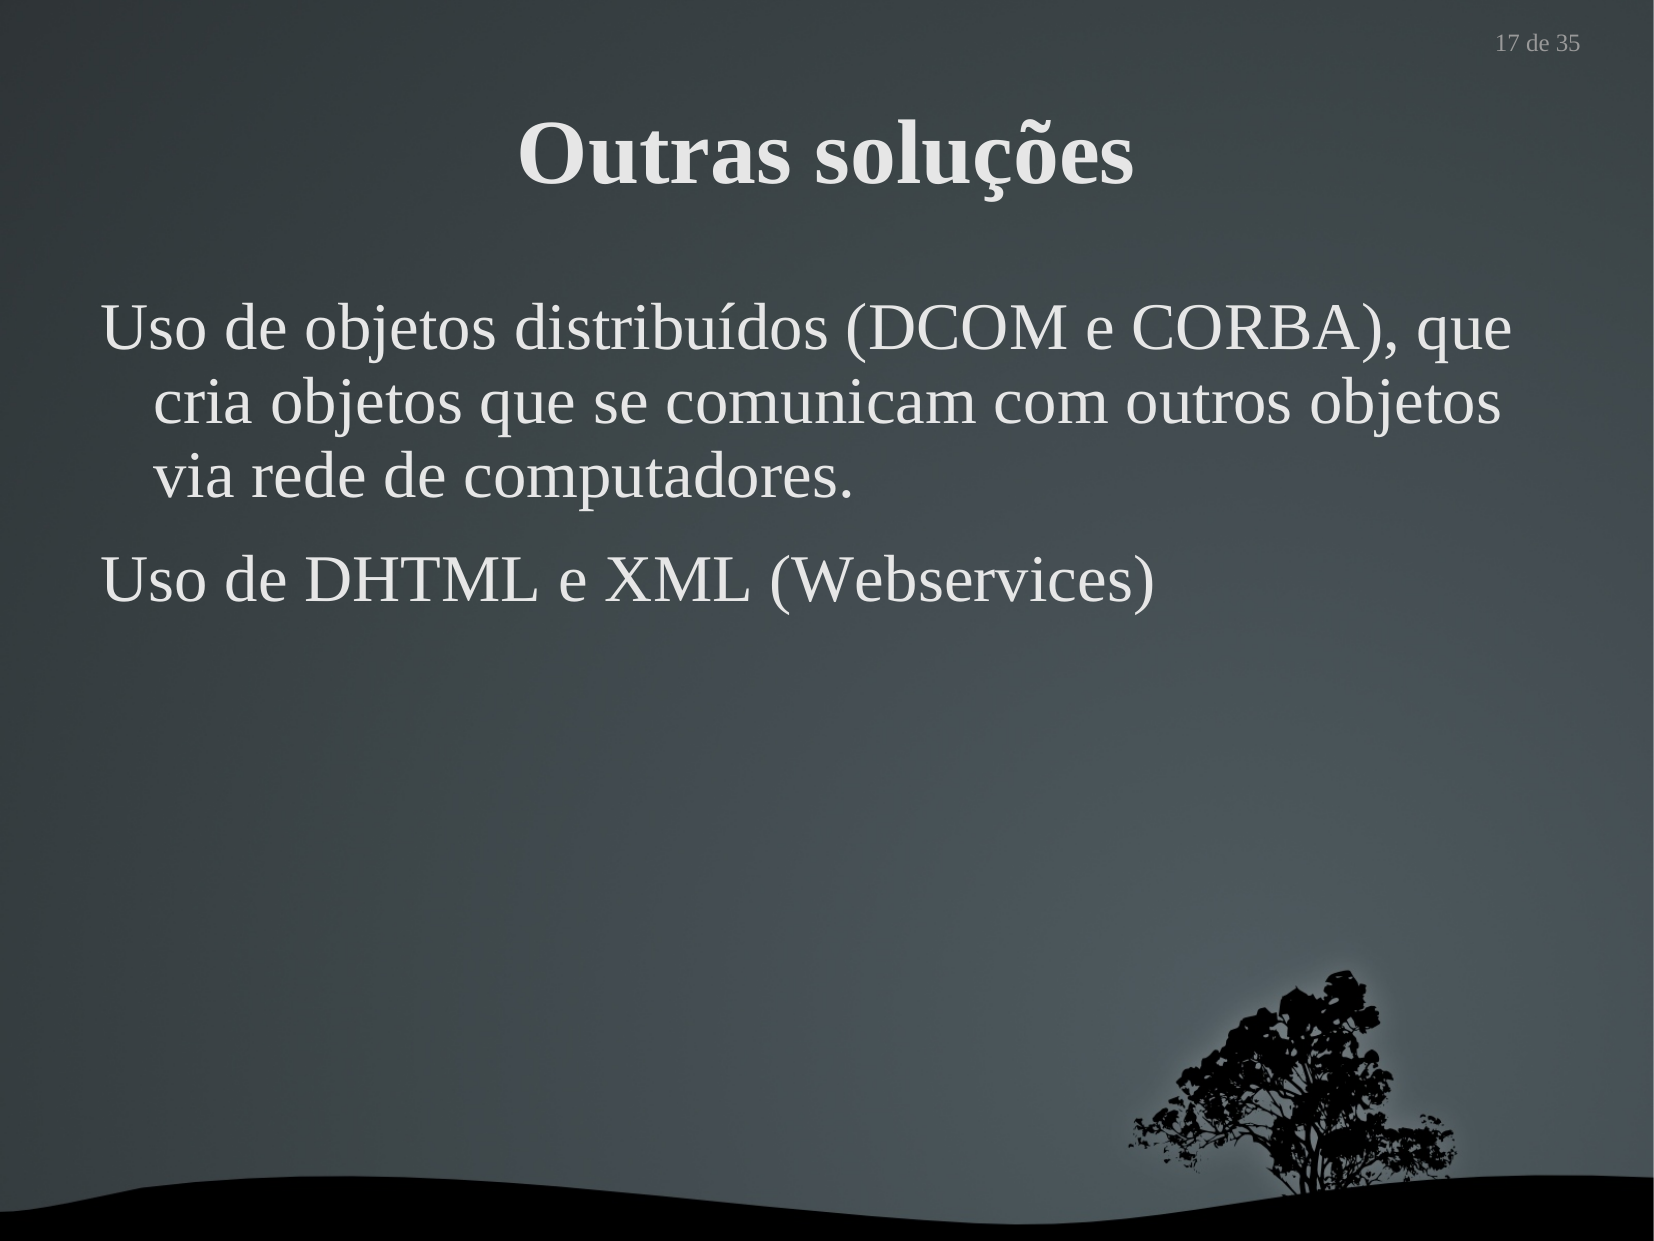

# Outras soluções
Uso de objetos distribuídos (DCOM e CORBA), que cria objetos que se comunicam com outros objetos via rede de computadores.
Uso de DHTML e XML (Webservices)